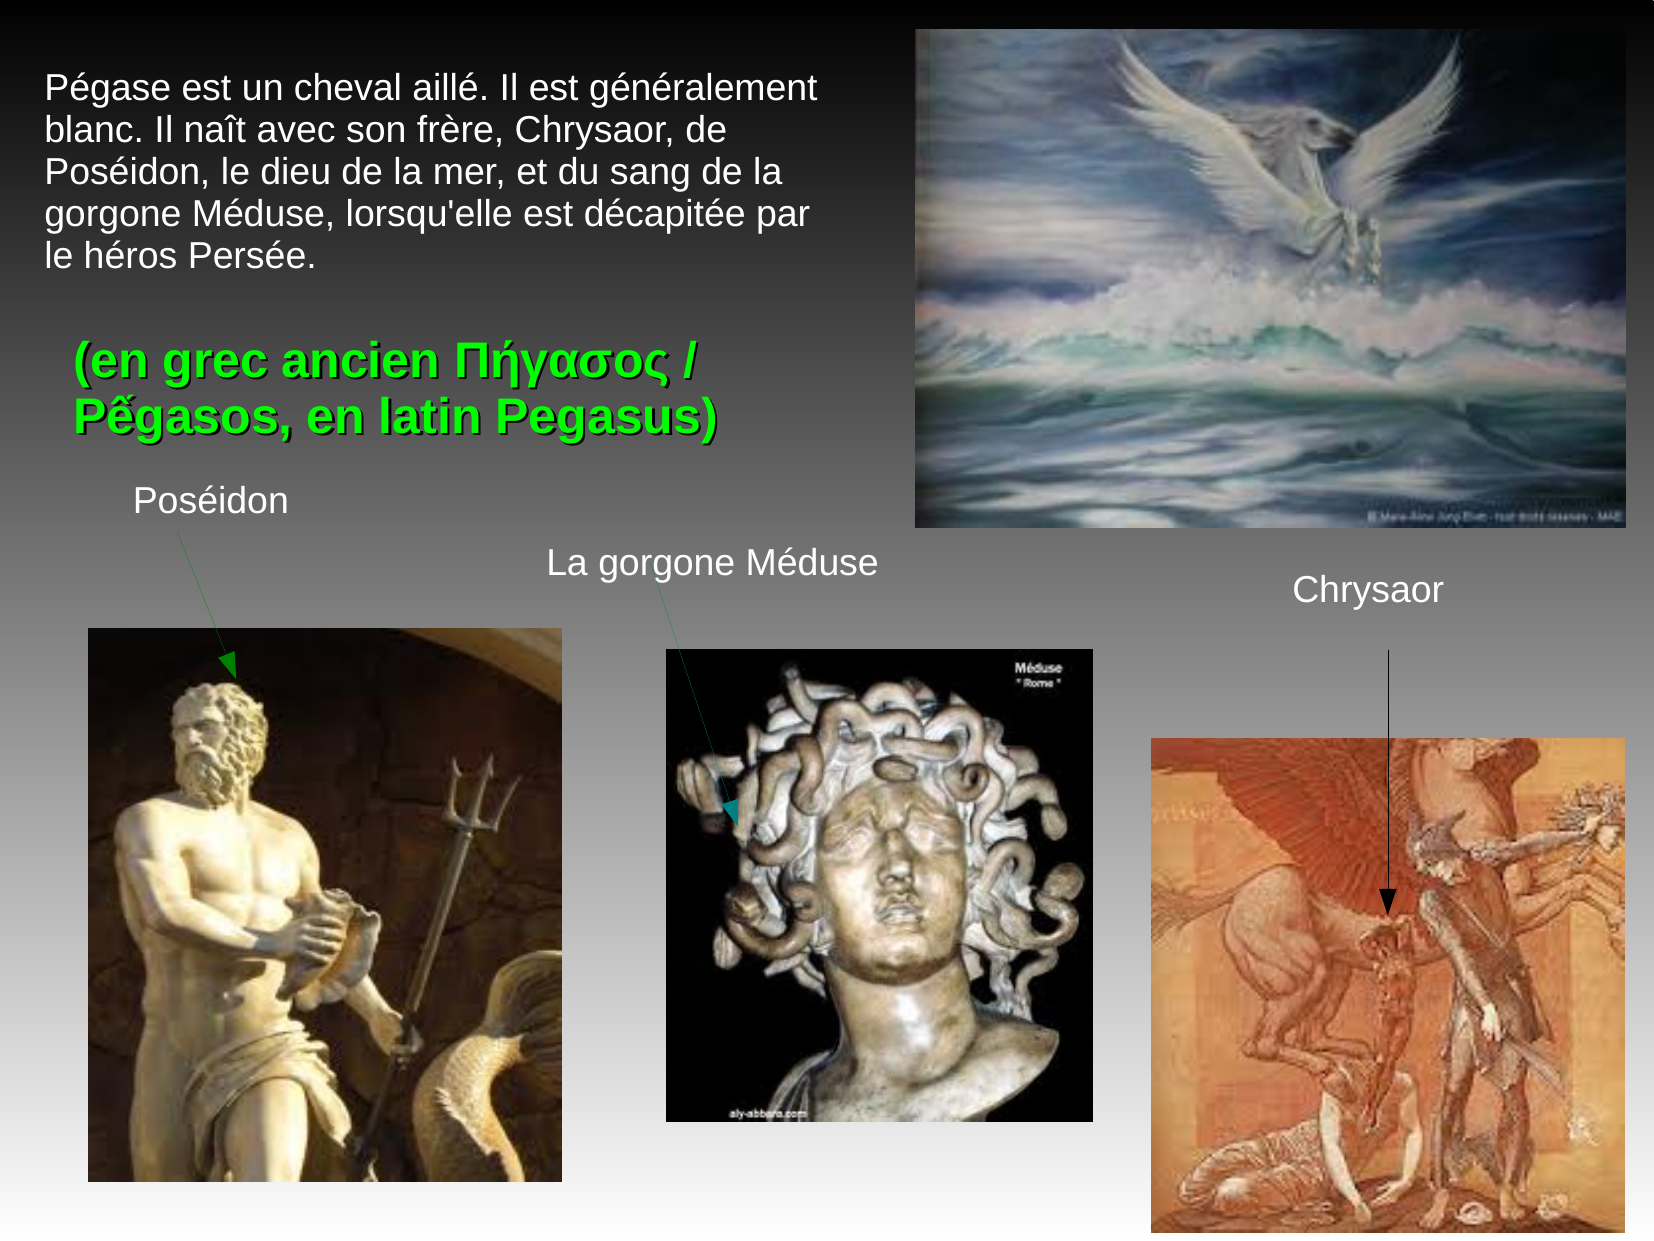

Pégase est un cheval aillé. Il est généralement
blanc. Il naît avec son frère, Chrysaor, de
Poséidon, le dieu de la mer, et du sang de la
gorgone Méduse, lorsqu'elle est décapitée par
le héros Persée.
(en grec ancien Πήγασος / Pếgasos, en latin Pegasus)
Poséidon
La gorgone Méduse
 Chrysaor